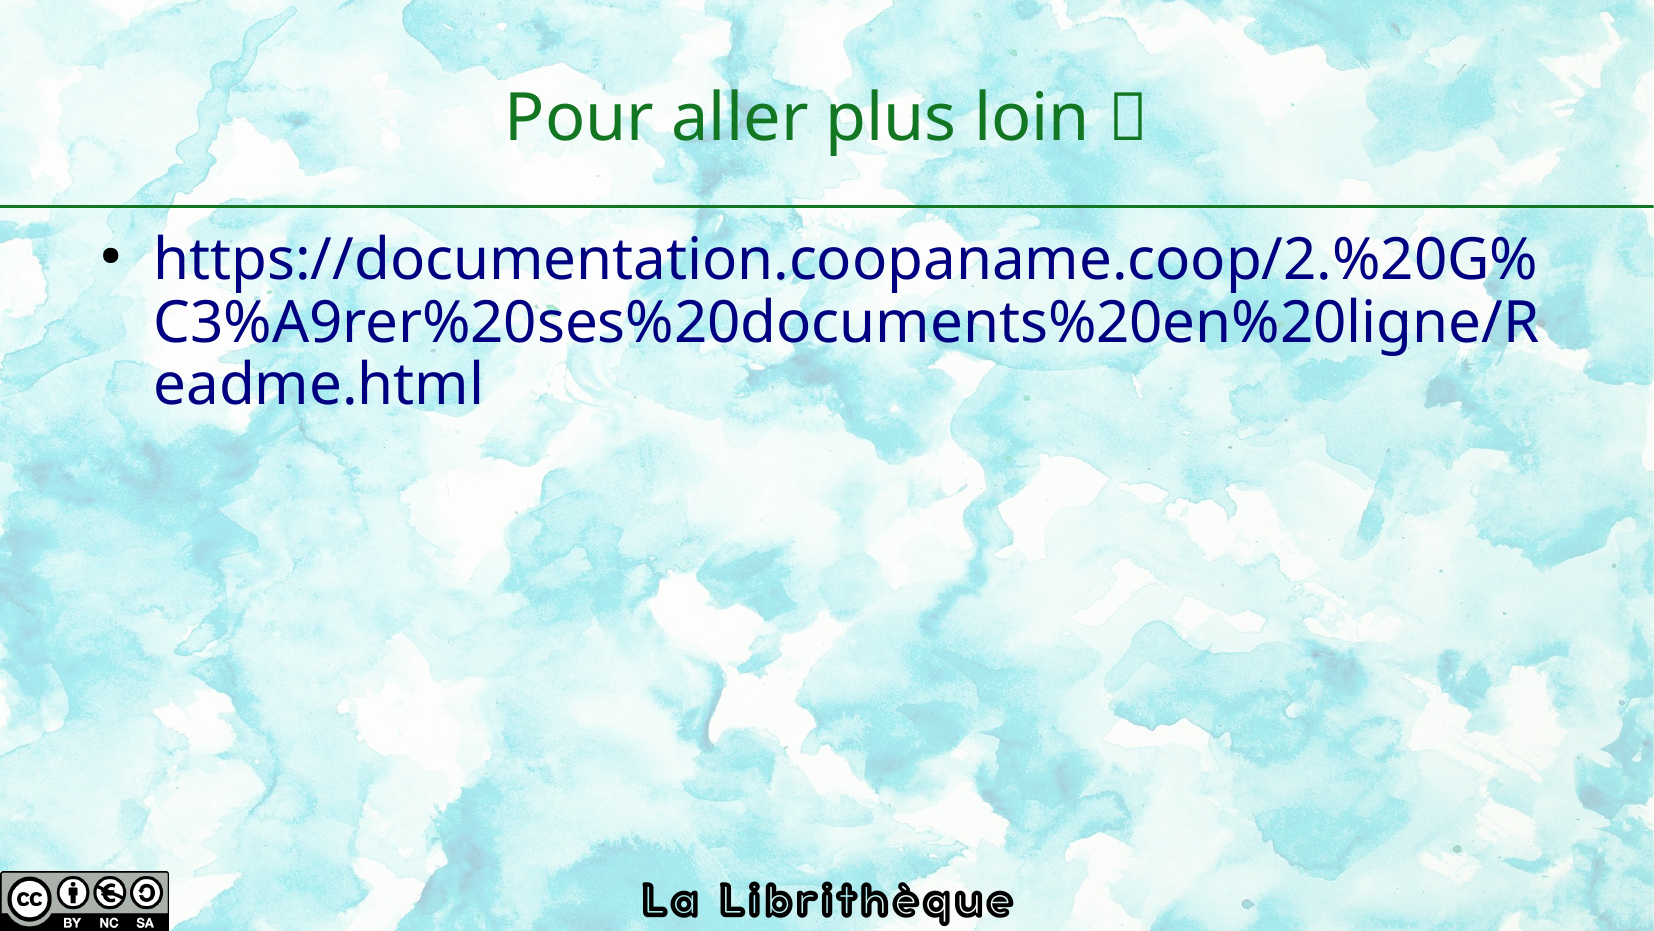

# Pour aller plus loin 🥾
https://documentation.coopaname.coop/2.%20G%C3%A9rer%20ses%20documents%20en%20ligne/Readme.html